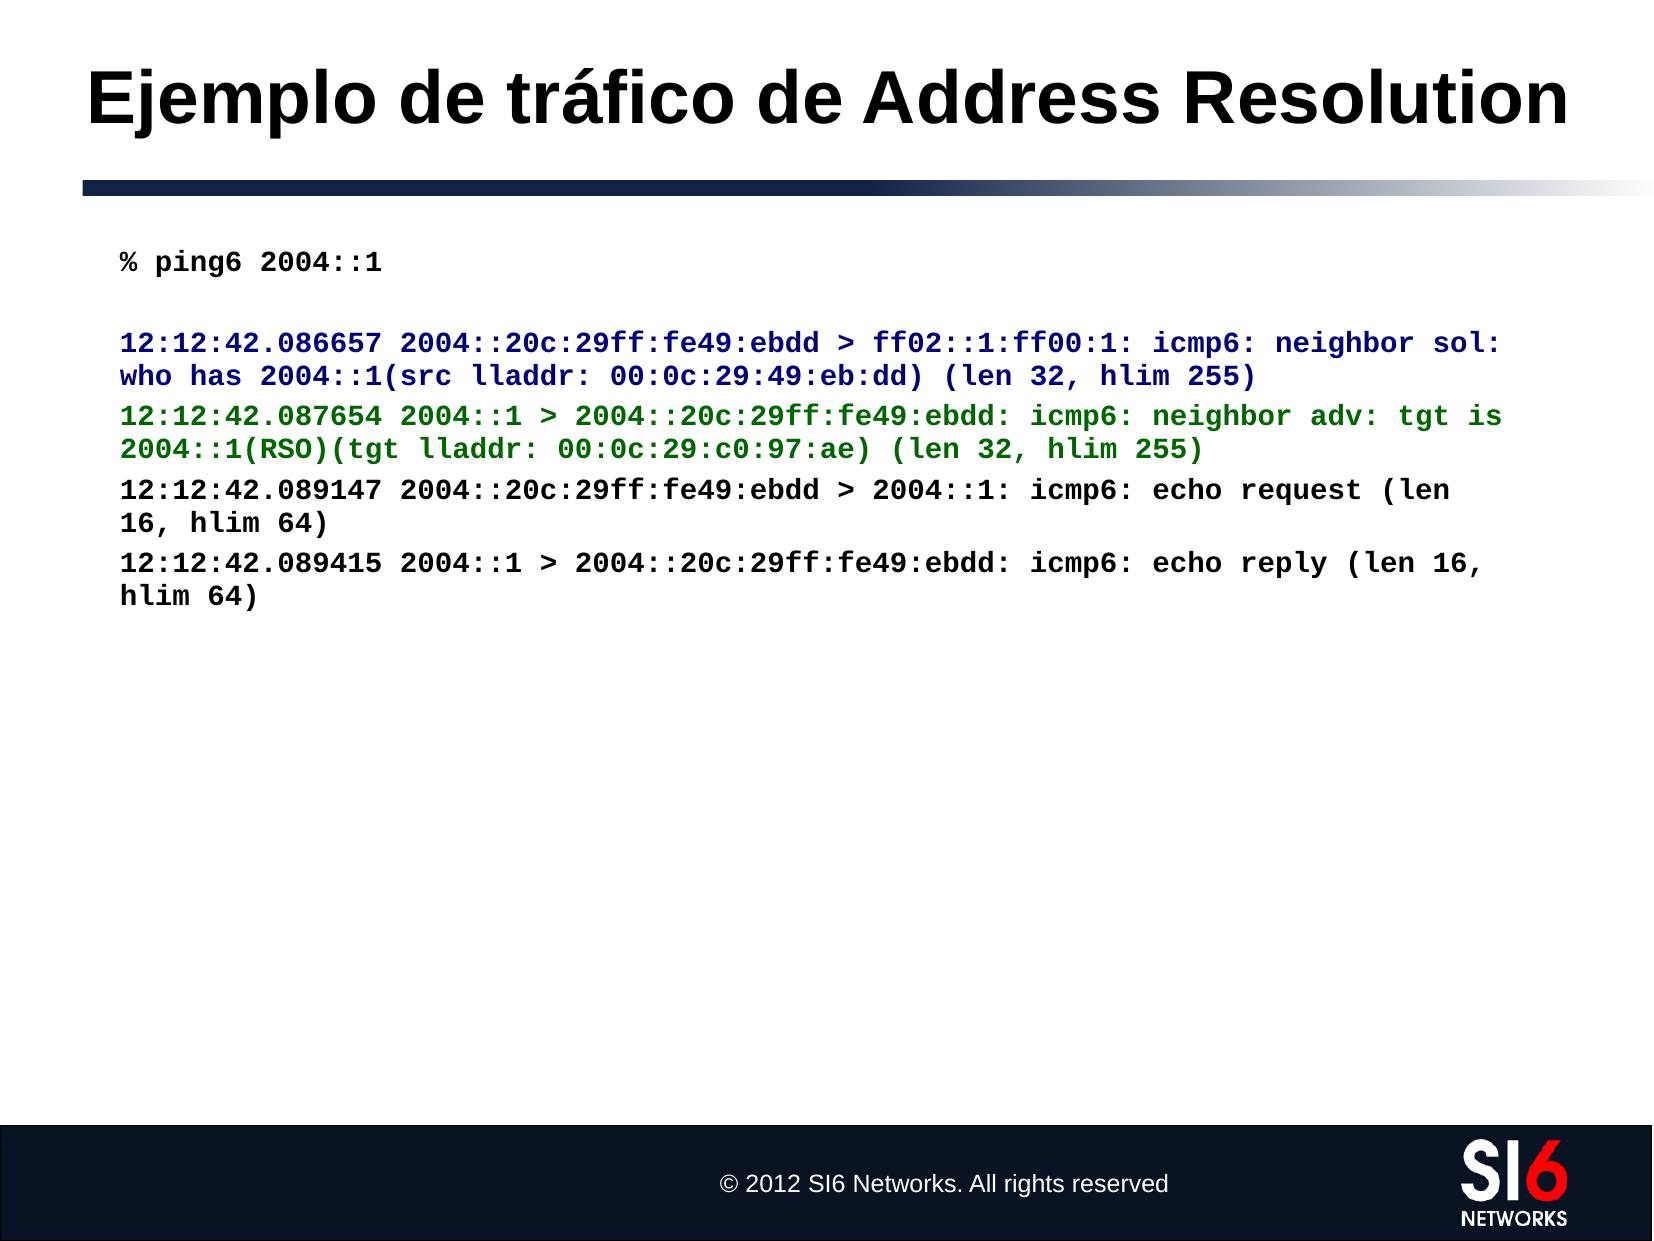

# Ejemplo de tráfico de Address Resolution
% ping6 2004::1
12:12:42.086657 2004::20c:29ff:fe49:ebdd > ff02::1:ff00:1: icmp6: neighbor sol: who has 2004::1(src lladdr: 00:0c:29:49:eb:dd) (len 32, hlim 255)
12:12:42.087654 2004::1 > 2004::20c:29ff:fe49:ebdd: icmp6: neighbor adv: tgt is 2004::1(RSO)(tgt lladdr: 00:0c:29:c0:97:ae) (len 32, hlim 255)
12:12:42.089147 2004::20c:29ff:fe49:ebdd > 2004::1: icmp6: echo request (len 16, hlim 64)
12:12:42.089415 2004::1 > 2004::20c:29ff:fe49:ebdd: icmp6: echo reply (len 16, hlim 64)